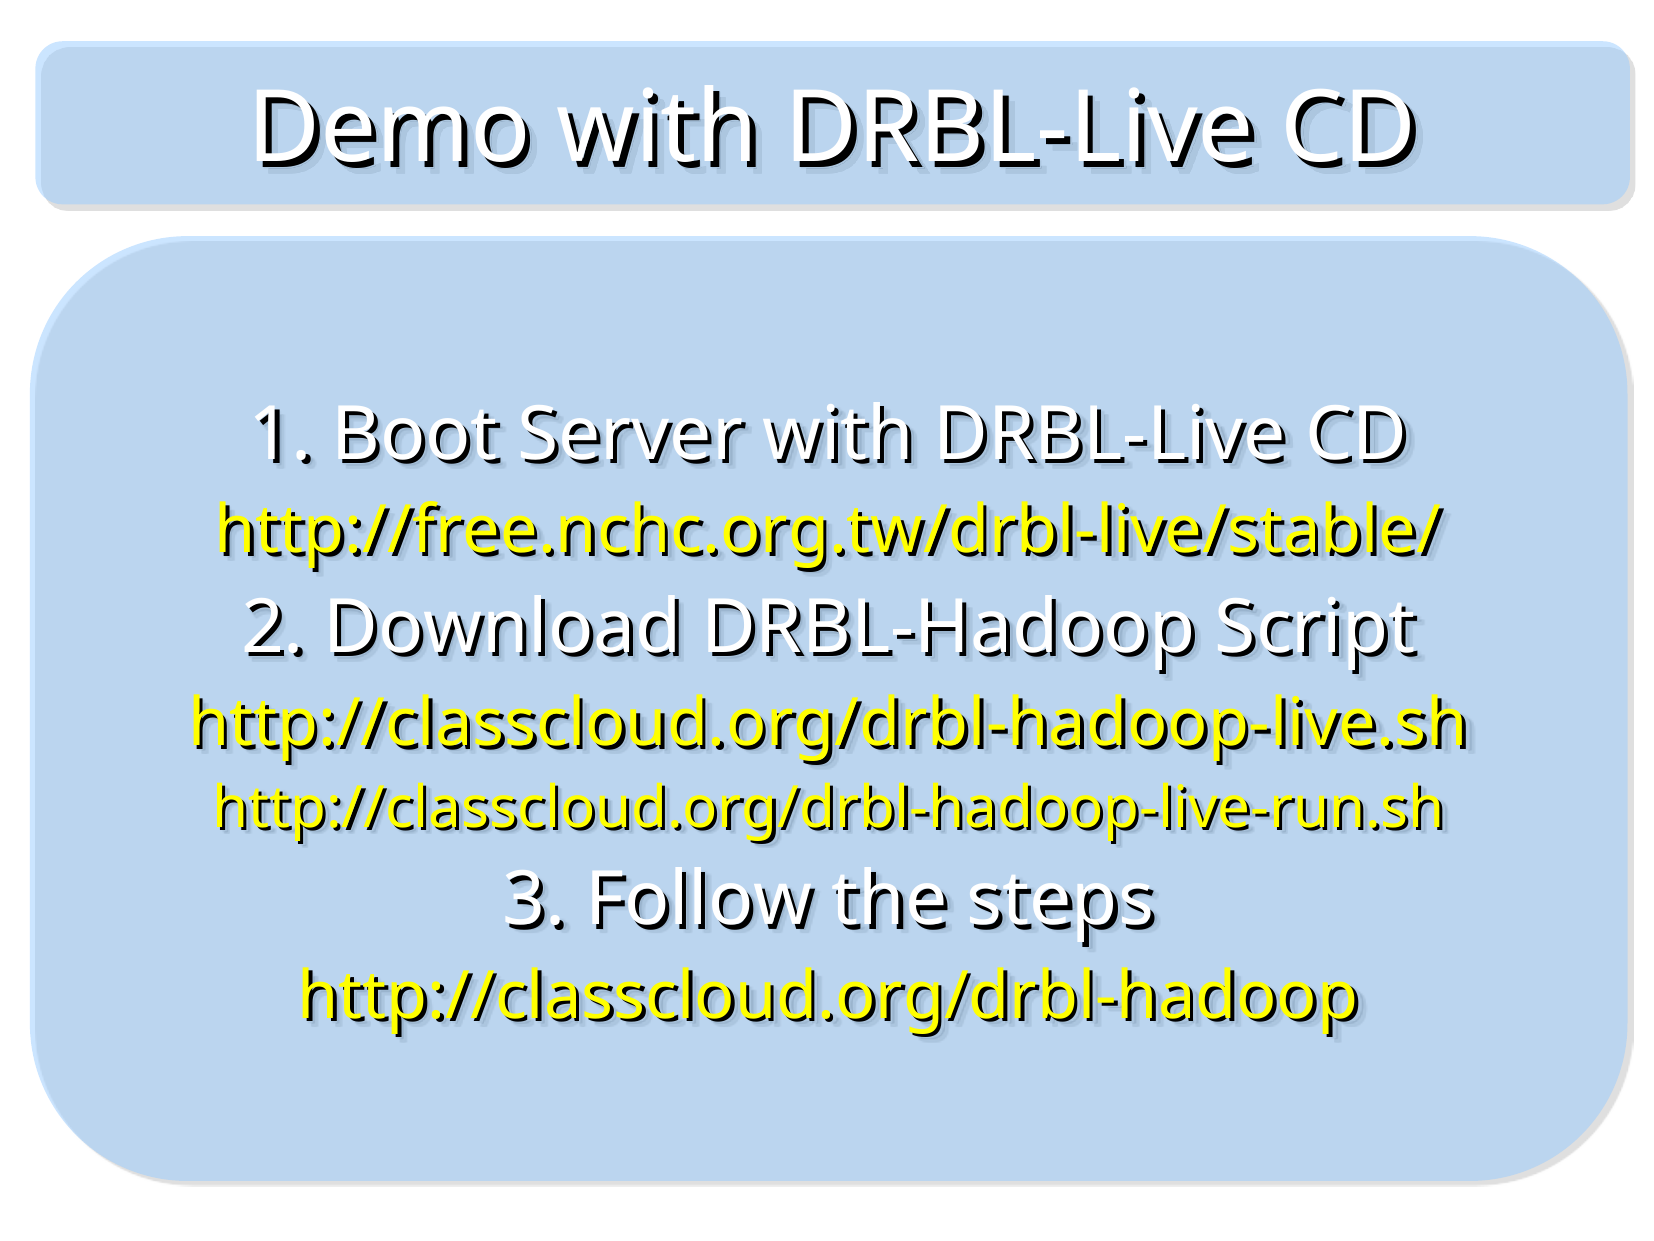

Demo with DRBL-Live CD
1. Boot Server with DRBL-Live CD
http://free.nchc.org.tw/drbl-live/stable/
2. Download DRBL-Hadoop Script
http://classcloud.org/drbl-hadoop-live.sh
http://classcloud.org/drbl-hadoop-live-run.sh
3. Follow the steps
http://classcloud.org/drbl-hadoop